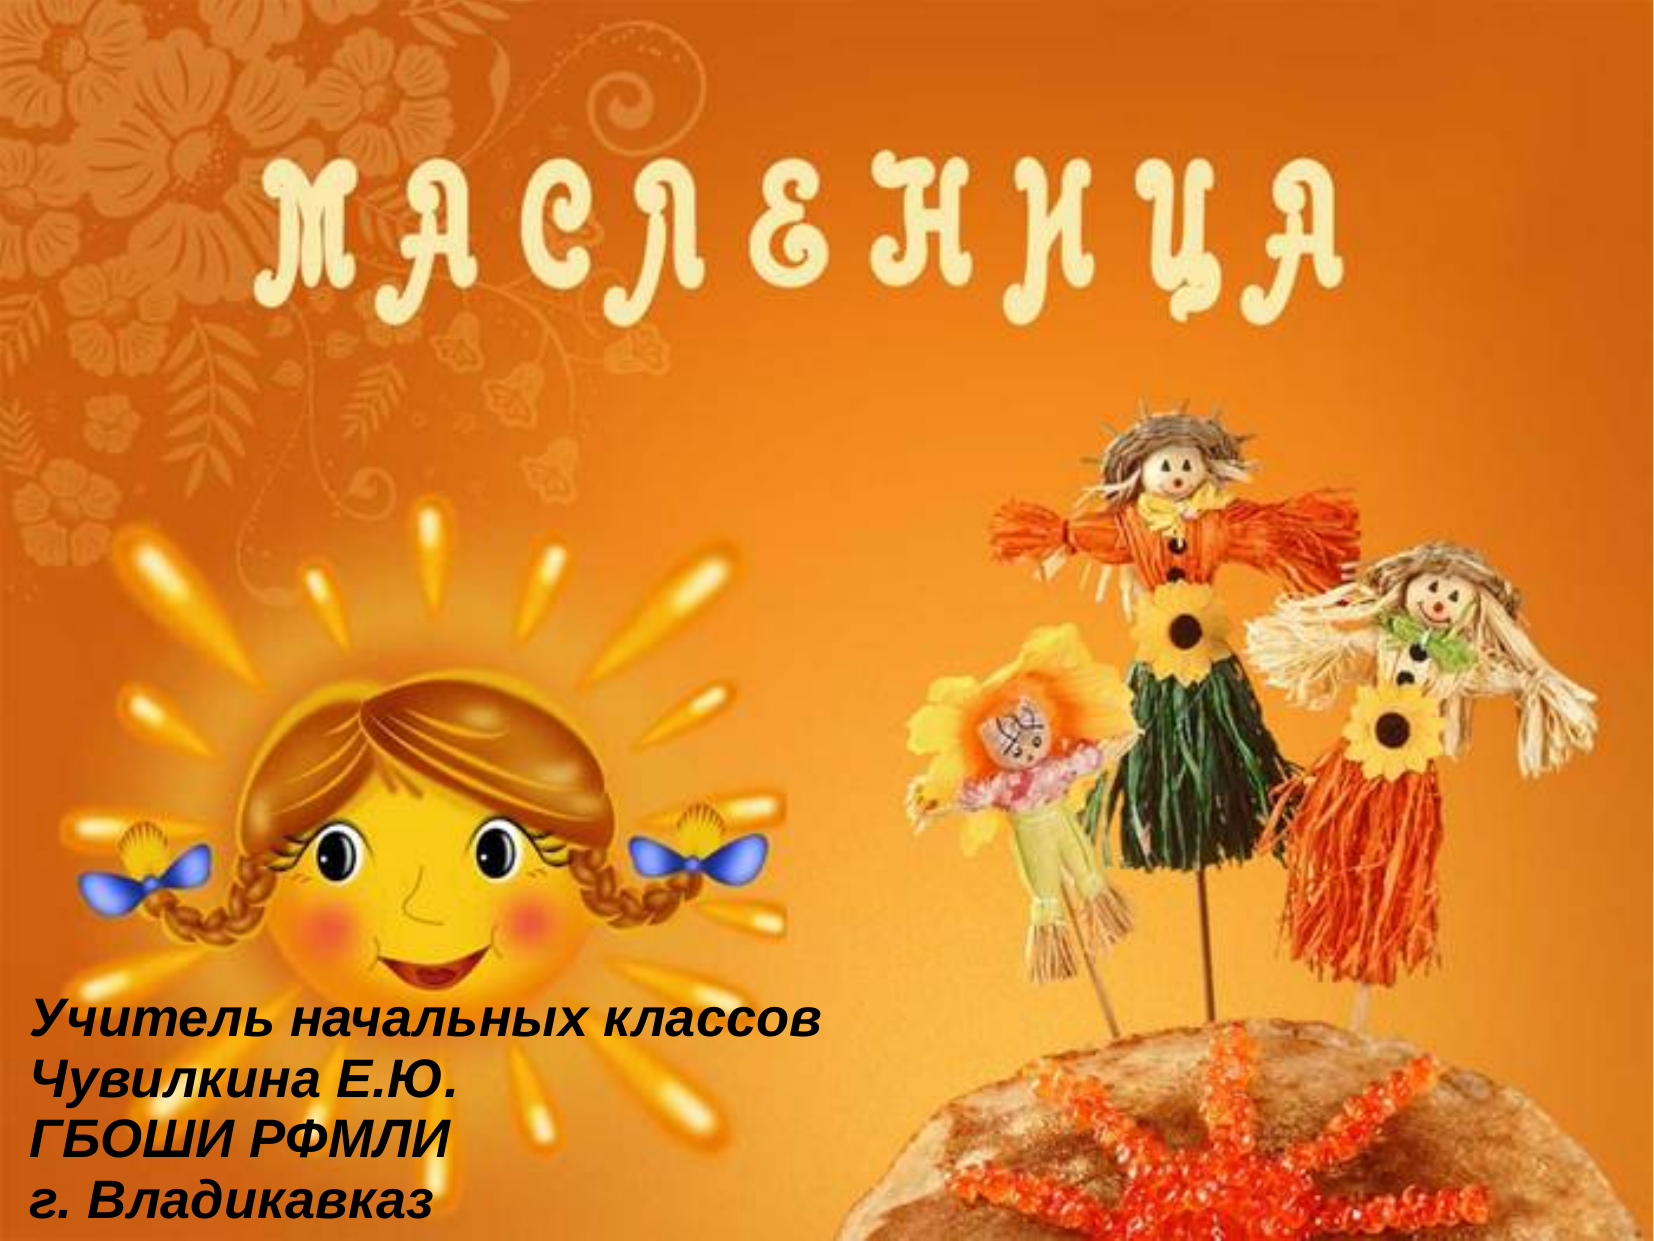

# Учитель начальных классов Чувилкина Е.Ю. ГБОШИ РФМЛИ г. Владикавказ